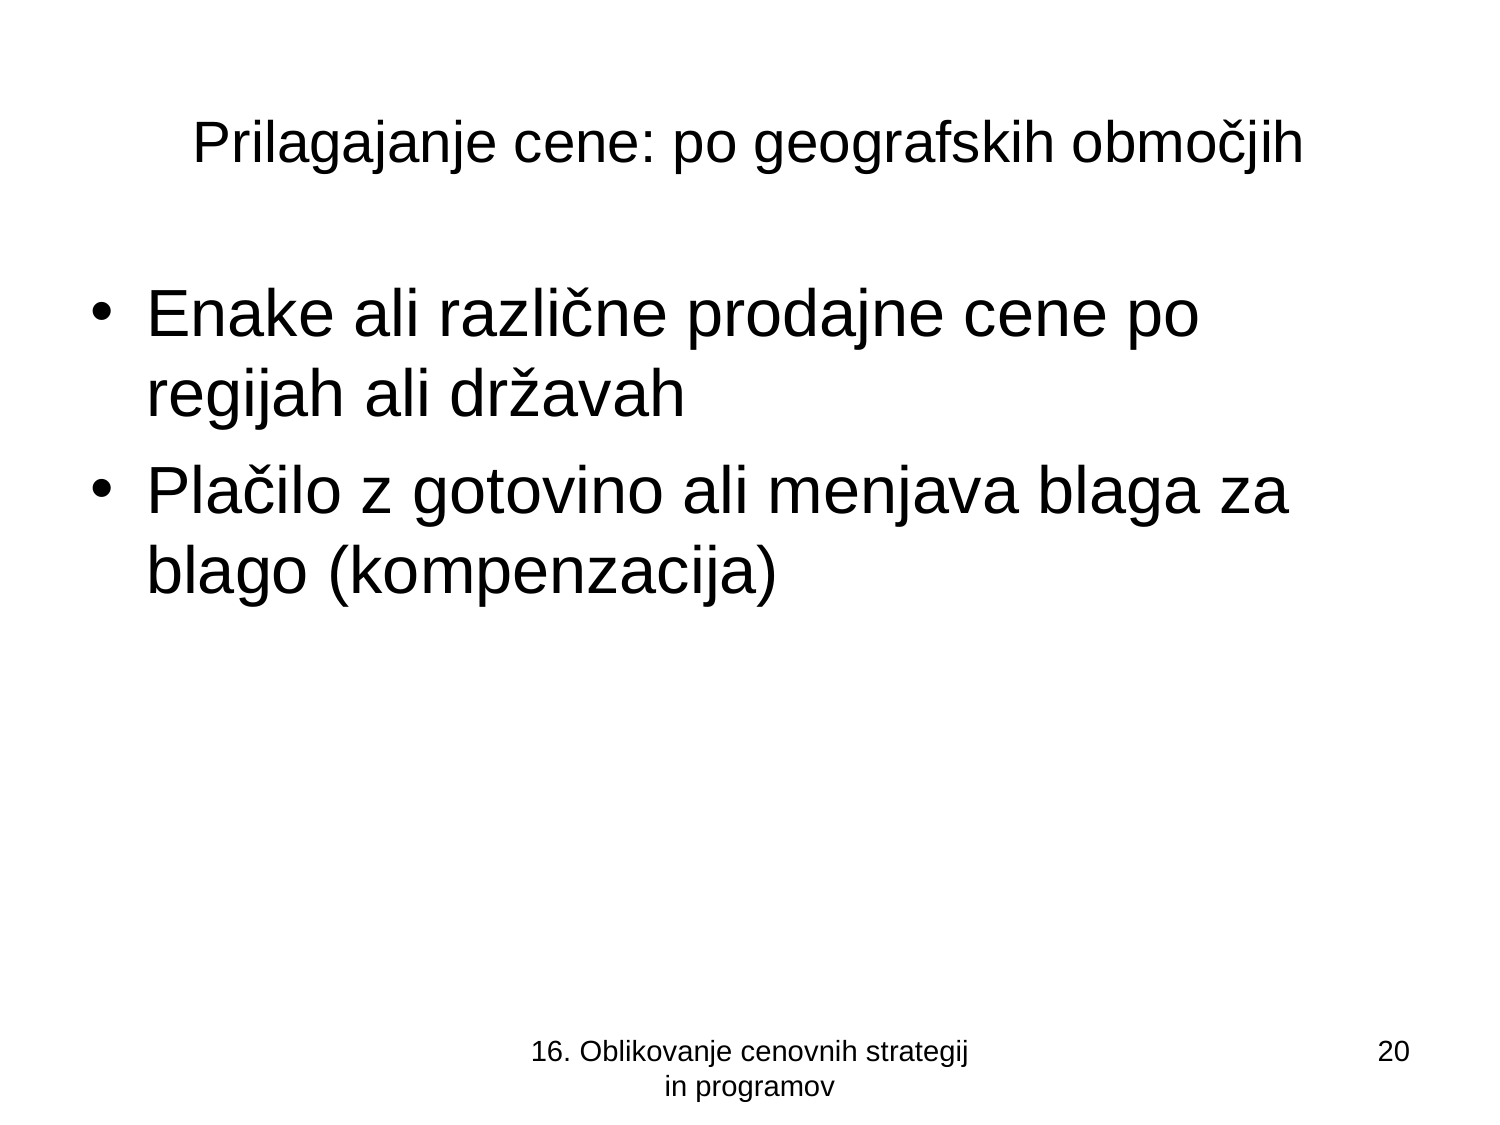

# Prilagajanje cene: po geografskih območjih
Enake ali različne prodajne cene po regijah ali državah
Plačilo z gotovino ali menjava blaga za blago (kompenzacija)
16. Oblikovanje cenovnih strategij in programov